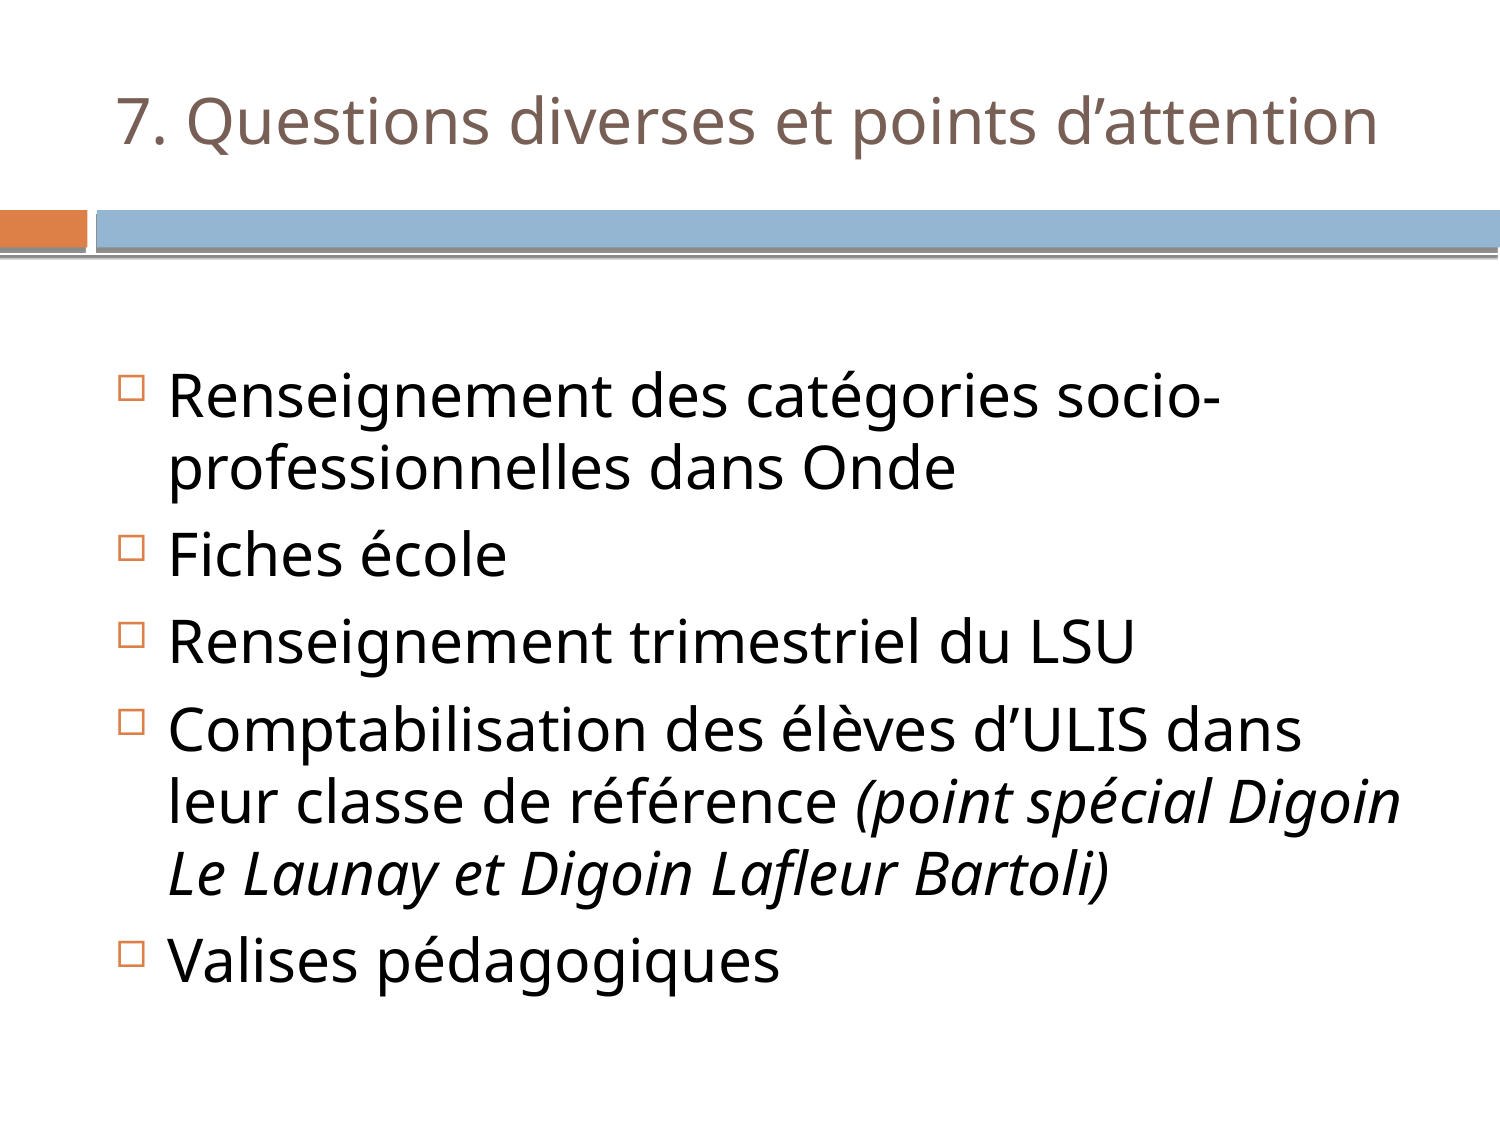

# 7. Questions diverses et points d’attention
Renseignement des catégories socio-professionnelles dans Onde
Fiches école
Renseignement trimestriel du LSU
Comptabilisation des élèves d’ULIS dans leur classe de référence (point spécial Digoin Le Launay et Digoin Lafleur Bartoli)
Valises pédagogiques